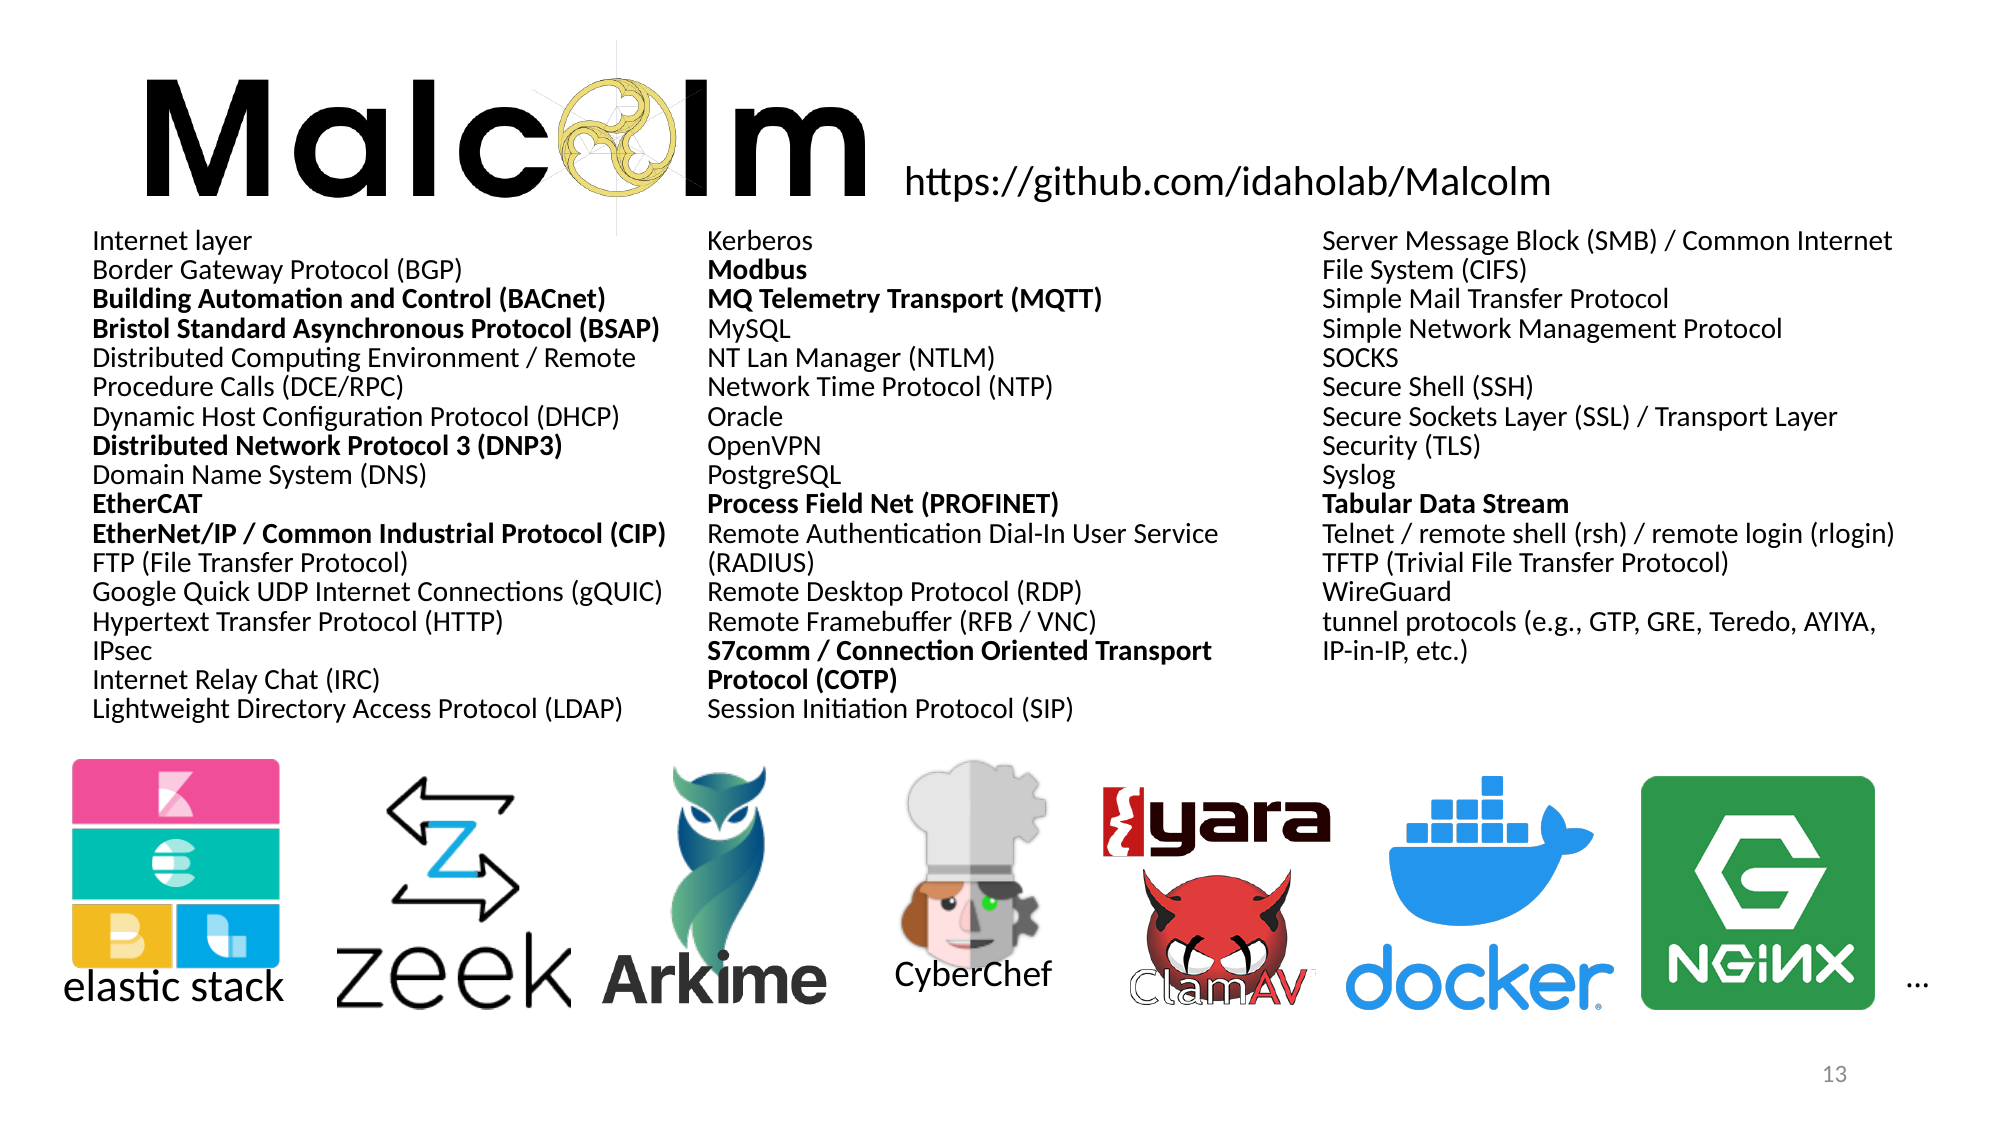

https://github.com/idaholab/Malcolm
| Internet layer Border Gateway Protocol (BGP) Building Automation and Control (BACnet) Bristol Standard Asynchronous Protocol (BSAP) Distributed Computing Environment / Remote Procedure Calls (DCE/RPC) Dynamic Host Configuration Protocol (DHCP) Distributed Network Protocol 3 (DNP3) Domain Name System (DNS) EtherCAT EtherNet/IP / Common Industrial Protocol (CIP) FTP (File Transfer Protocol) Google Quick UDP Internet Connections (gQUIC) Hypertext Transfer Protocol (HTTP) IPsec Internet Relay Chat (IRC) Lightweight Directory Access Protocol (LDAP) | Kerberos Modbus MQ Telemetry Transport (MQTT) MySQL NT Lan Manager (NTLM) Network Time Protocol (NTP) Oracle OpenVPN PostgreSQL Process Field Net (PROFINET) Remote Authentication Dial-In User Service (RADIUS) Remote Desktop Protocol (RDP) Remote Framebuffer (RFB / VNC) S7comm / Connection Oriented Transport Protocol (COTP) Session Initiation Protocol (SIP) | Server Message Block (SMB) / Common Internet File System (CIFS) Simple Mail Transfer Protocol Simple Network Management Protocol SOCKS Secure Shell (SSH) Secure Sockets Layer (SSL) / Transport Layer Security (TLS) Syslog Tabular Data Stream Telnet / remote shell (rsh) / remote login (rlogin) TFTP (Trivial File Transfer Protocol) WireGuard tunnel protocols (e.g., GTP, GRE, Teredo, AYIYA, IP-in-IP, etc.) |
| --- | --- | --- |
elastic stack
CyberChef
…